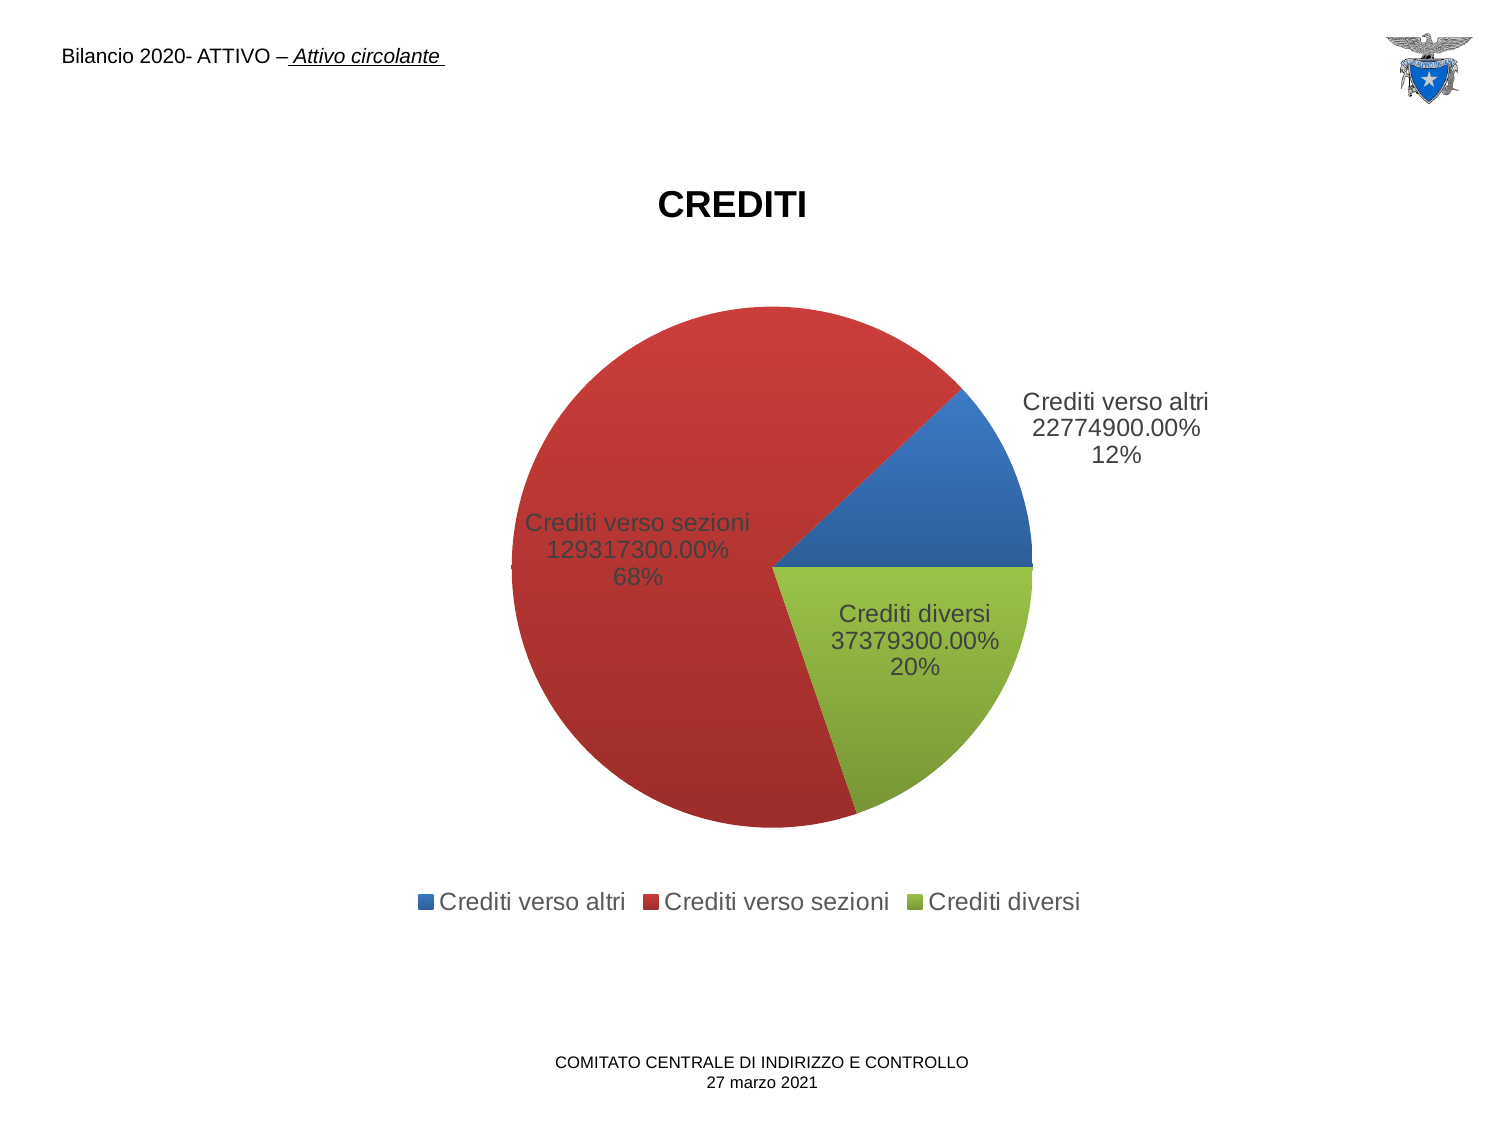

Bilancio 2020- ATTIVO – Attivo circolante
CREDITI
### Chart
| Category | Series1 |
|---|---|
| Crediti verso altri | 227749.0 |
| Crediti verso sezioni | 1293173.0 |
| Crediti diversi | 373793.0 |COMITATO CENTRALE DI INDIRIZZO E CONTROLLO
27 marzo 2021